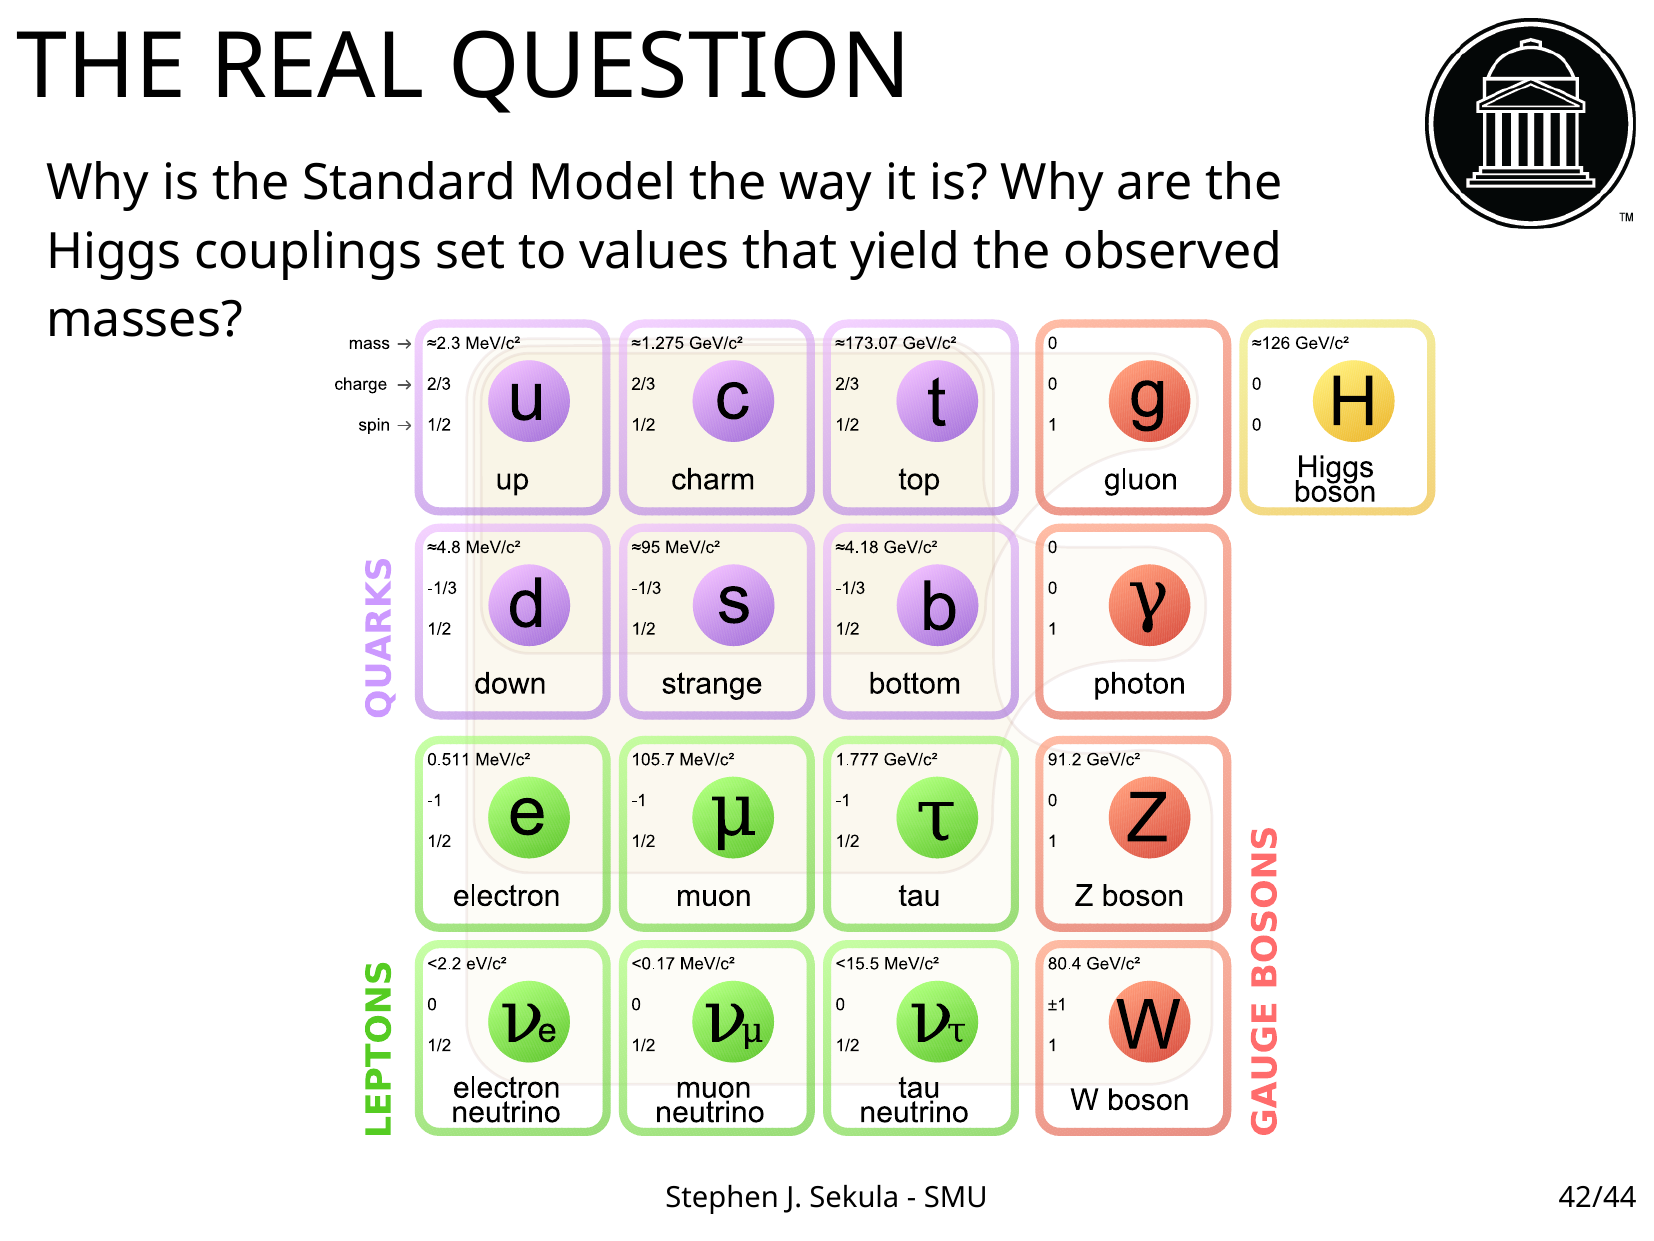

# THE REAL QUESTION
Why is the Standard Model the way it is? Why are the Higgs couplings set to values that yield the observed masses?
42
Stephen J. Sekula - SMU